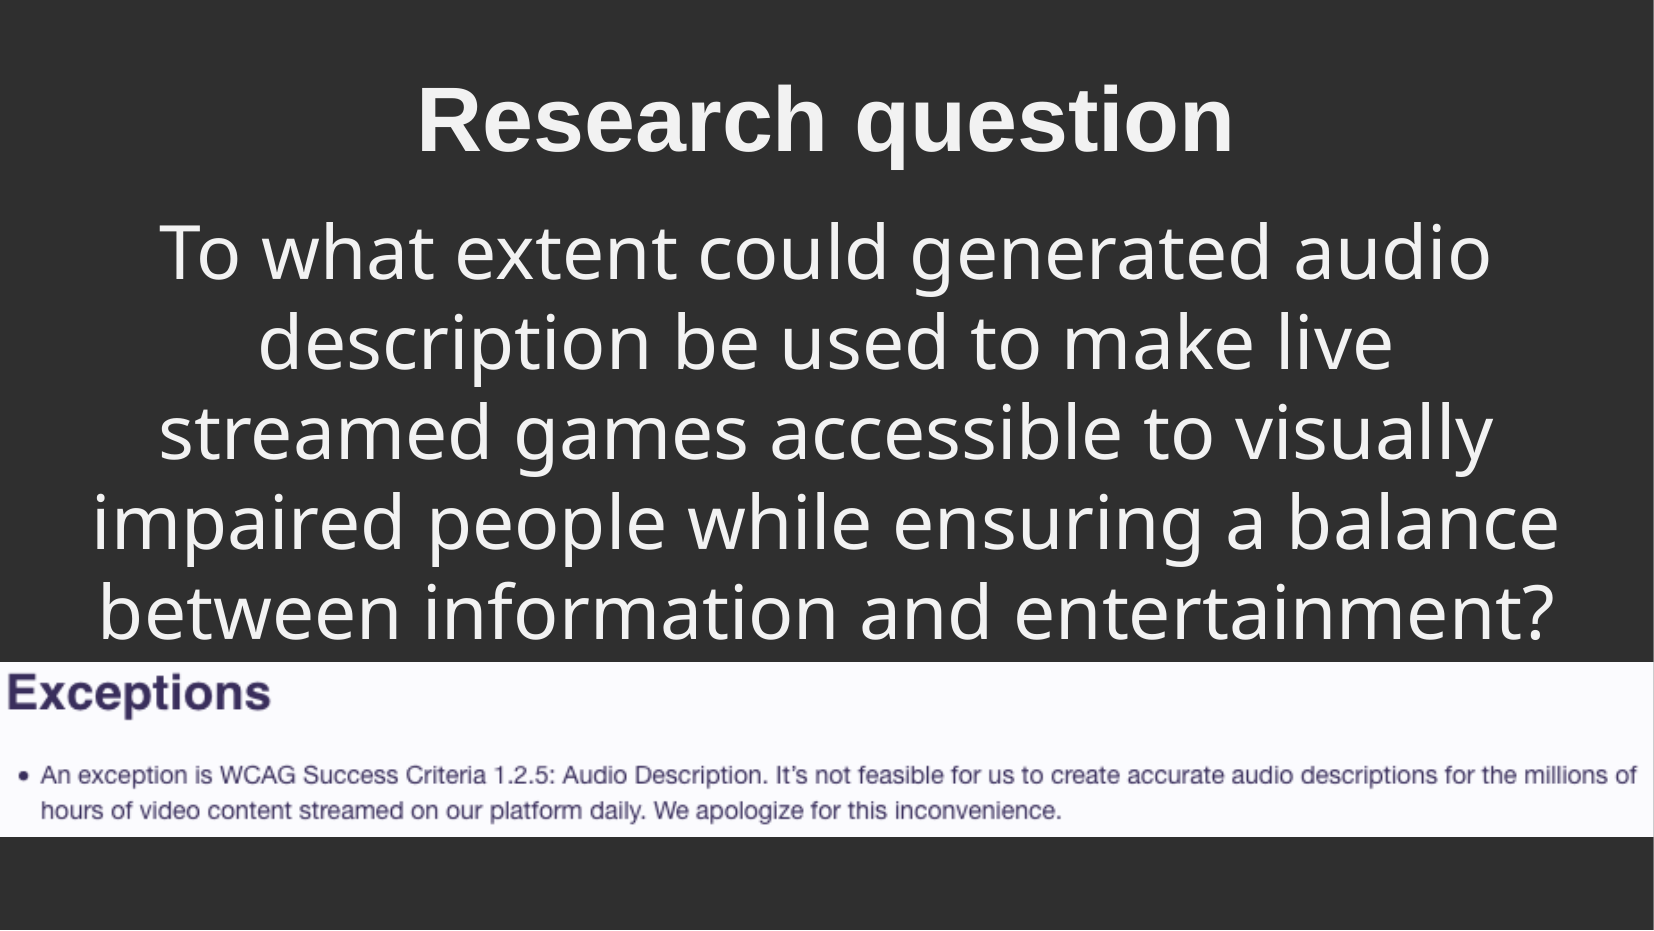

# Research question
To what extent could generated audio description be used to make live streamed games accessible to visually impaired people while ensuring a balance between information and entertainment?